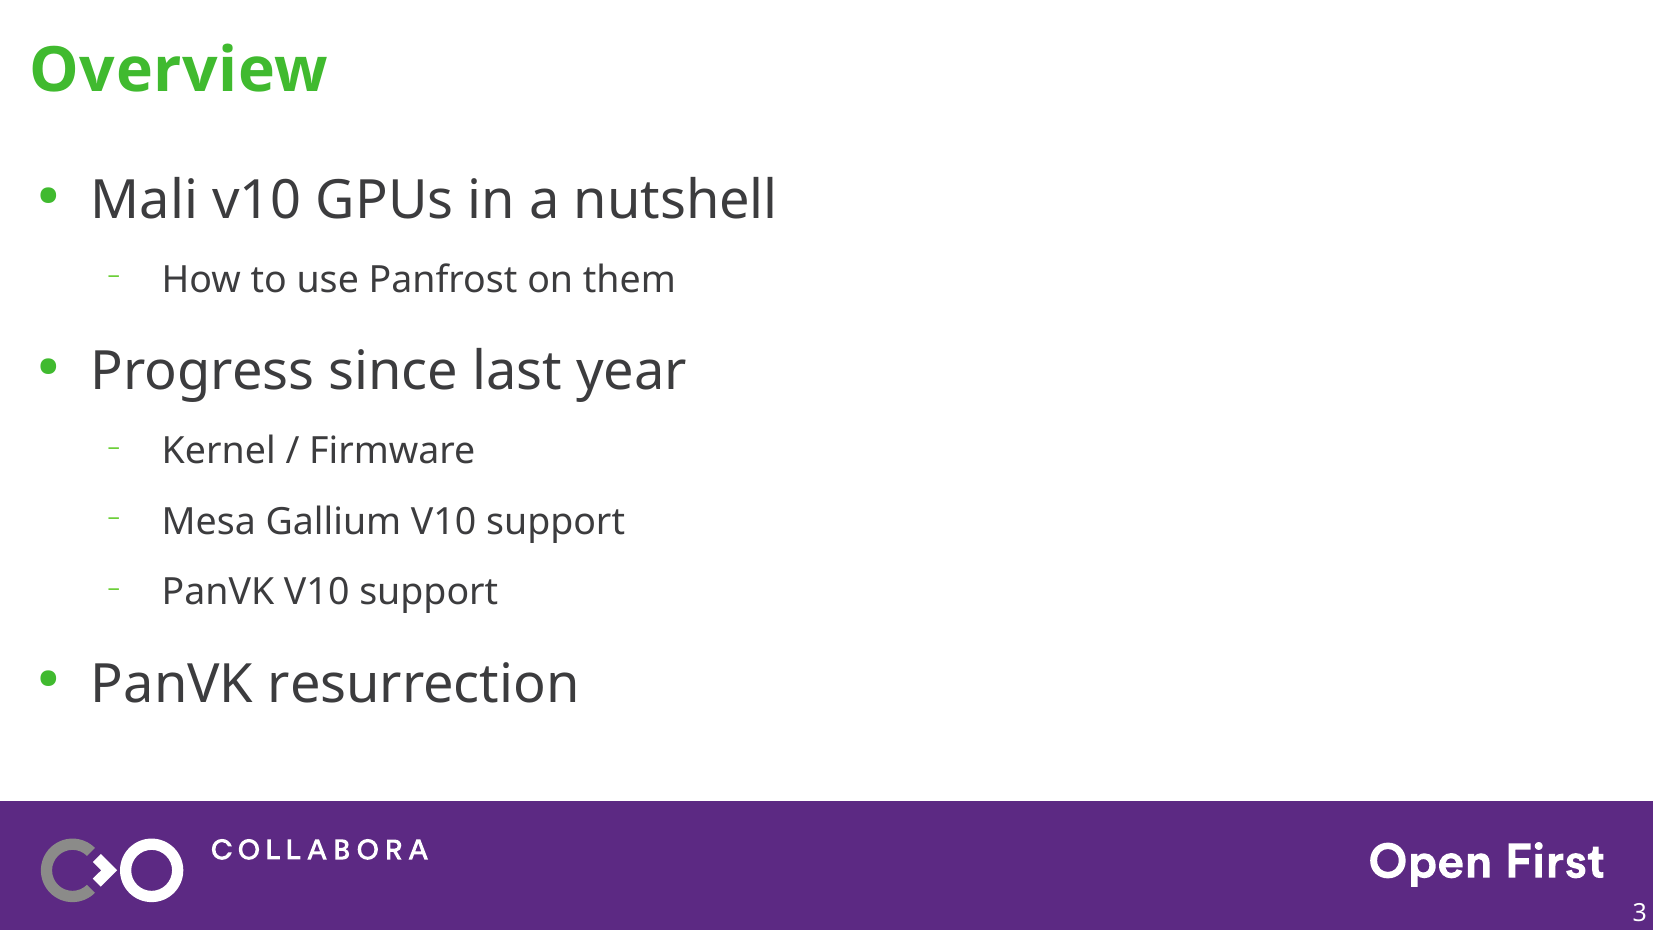

# Overview
Mali v10 GPUs in a nutshell
How to use Panfrost on them
Progress since last year
Kernel / Firmware
Mesa Gallium V10 support
PanVK V10 support
PanVK resurrection